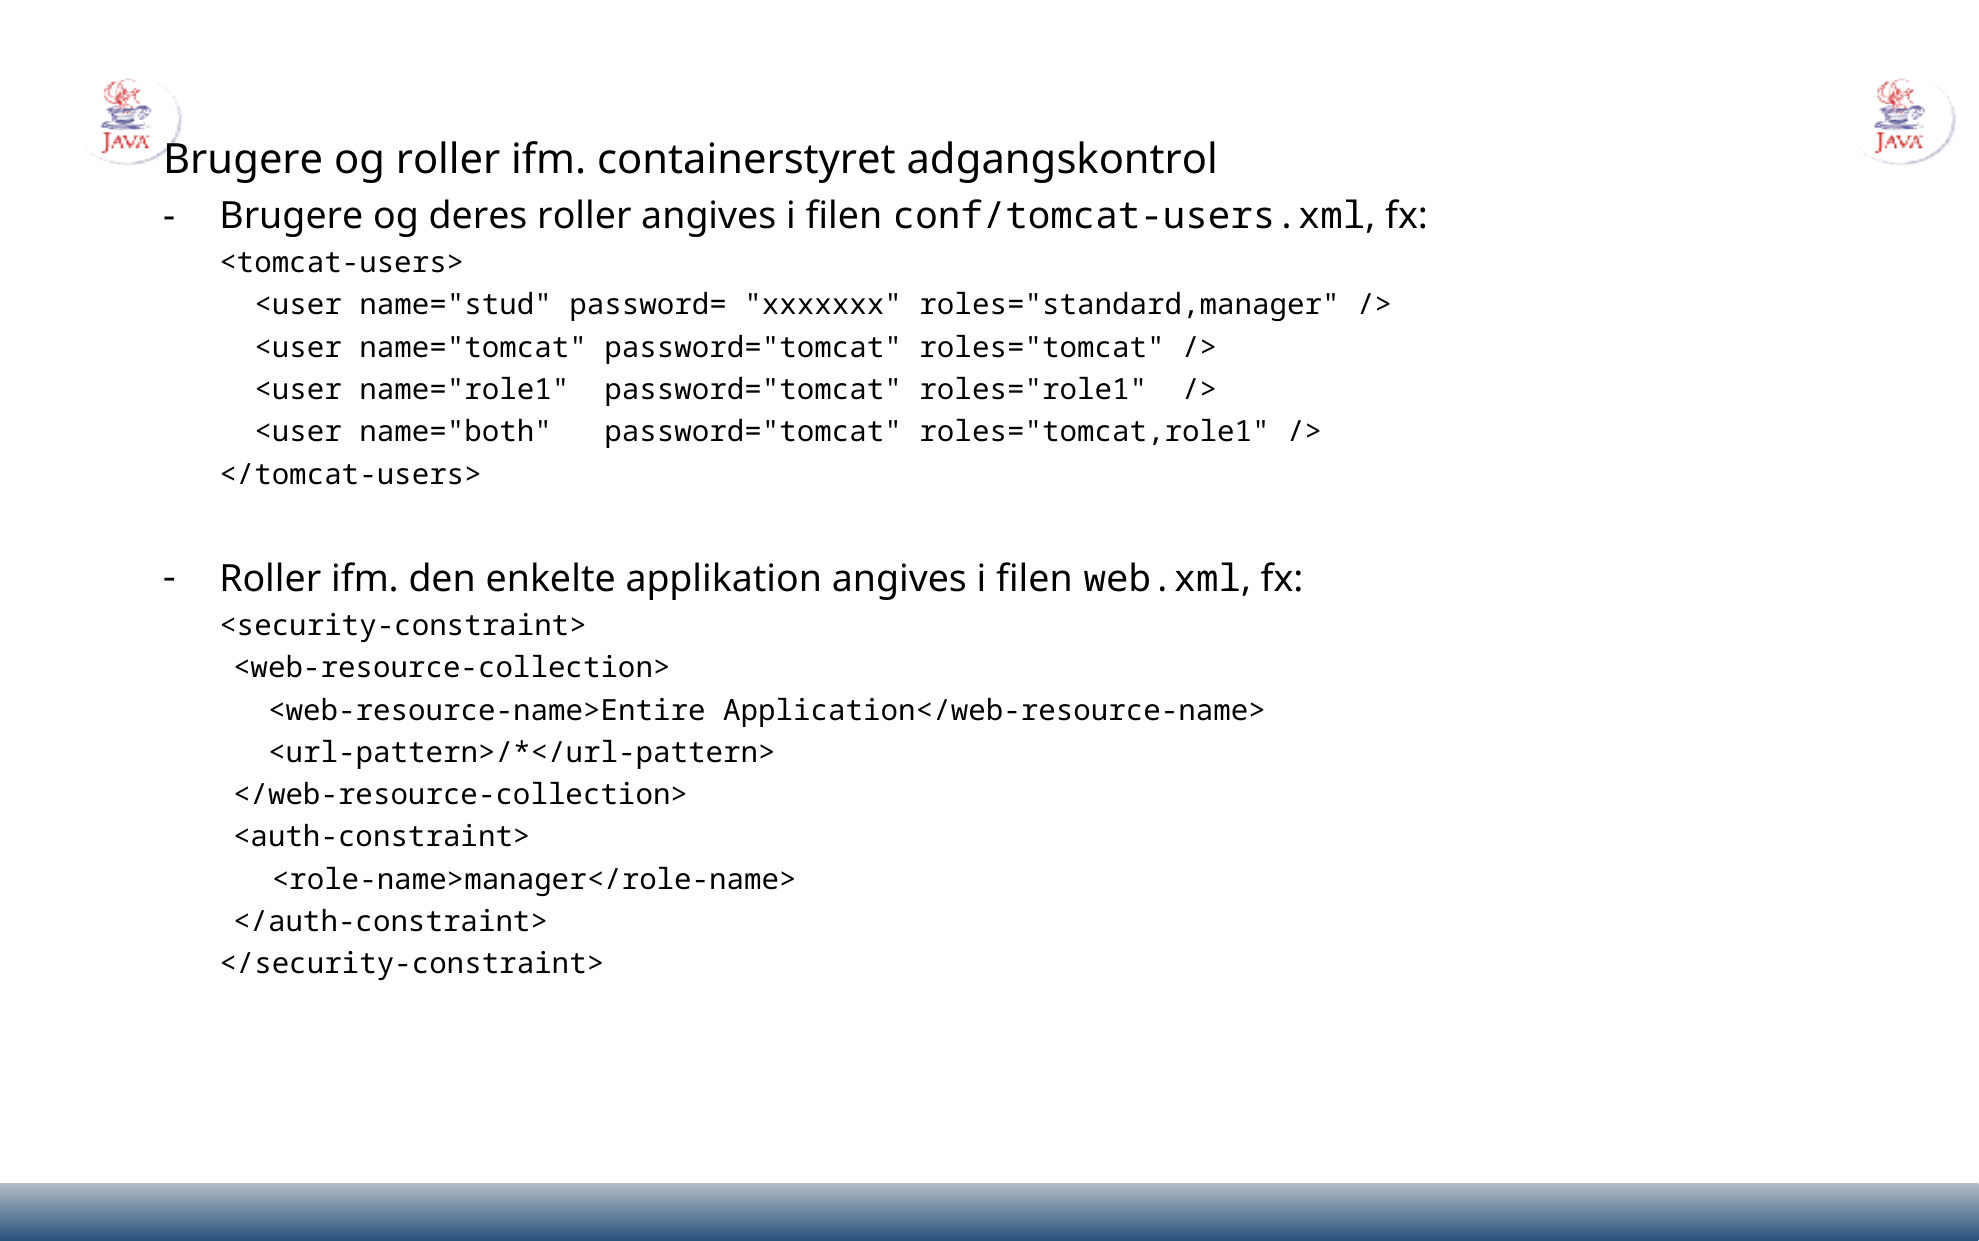

#
Brugere og roller ifm. containerstyret adgangskontrol
-	Brugere og deres roller angives i filen conf/tomcat-users.xml, fx:
	<tomcat-users>
	 <user name="stud" password= "xxxxxxx" roles="standard,manager" />
	 <user name="tomcat" password="tomcat" roles="tomcat" />
	 <user name="role1" password="tomcat" roles="role1" />
	 <user name="both" password="tomcat" roles="tomcat,role1" />
	</tomcat-users>
Roller ifm. den enkelte applikation angives i filen web.xml, fx:
	<security-constraint>
 <web-resource-collection>
 <web-resource-name>Entire Application</web-resource-name>
 <url-pattern>/*</url-pattern>
 </web-resource-collection>
 <auth-constraint>
	 <role-name>manager</role-name>
 </auth-constraint>
	</security-constraint>